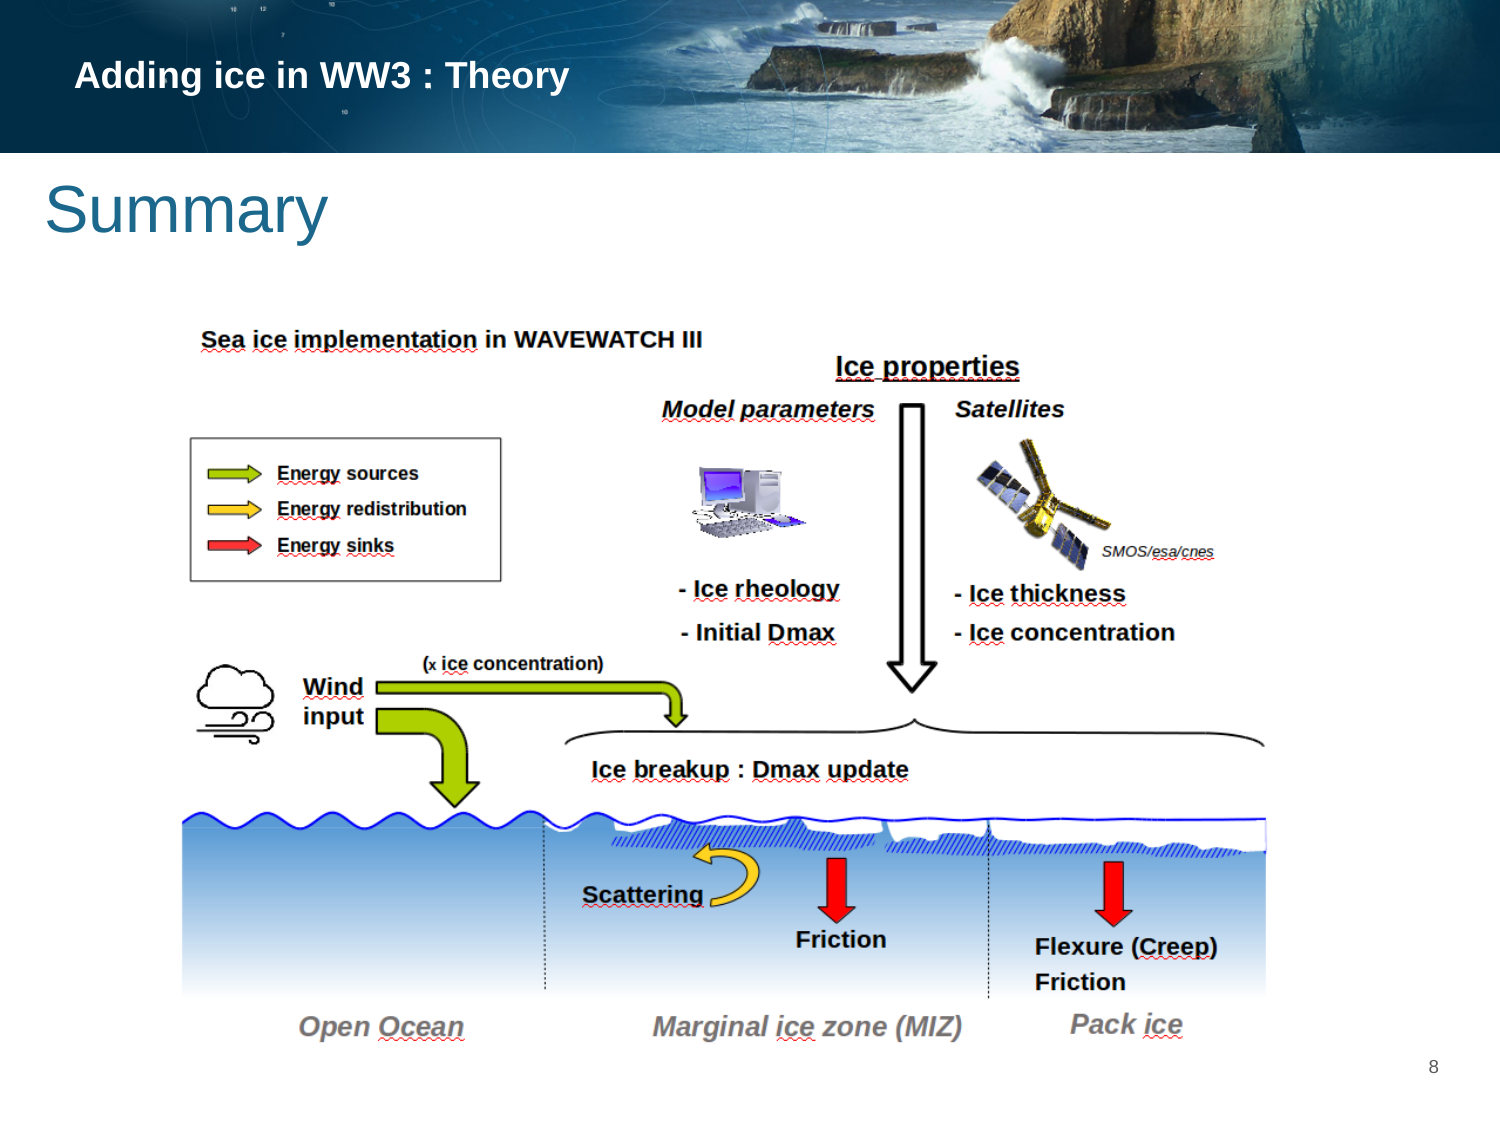

Adding ice in WW3 : Theory
# Summary
8